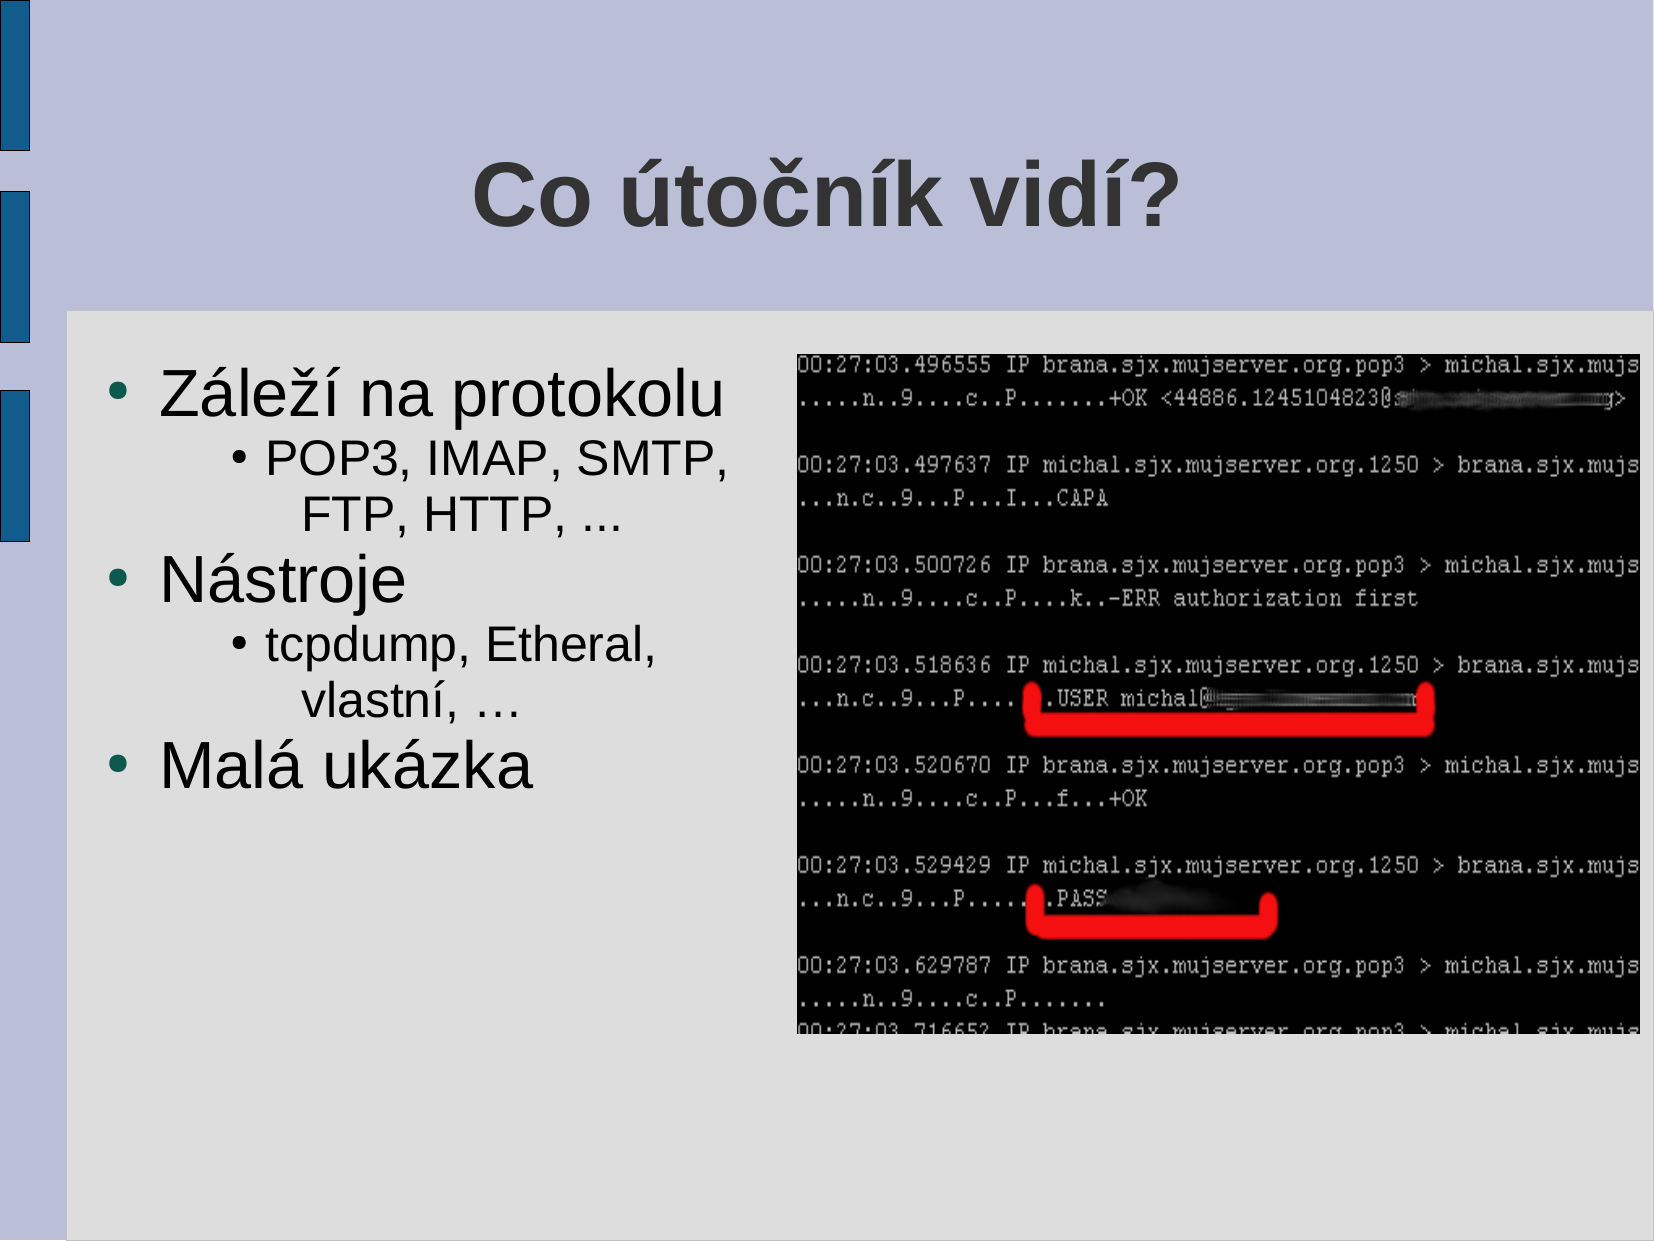

# Co útočník vidí?
Záleží na protokolu
POP3, IMAP, SMTP, FTP, HTTP, ...
Nástroje
tcpdump, Etheral, vlastní, …
Malá ukázka